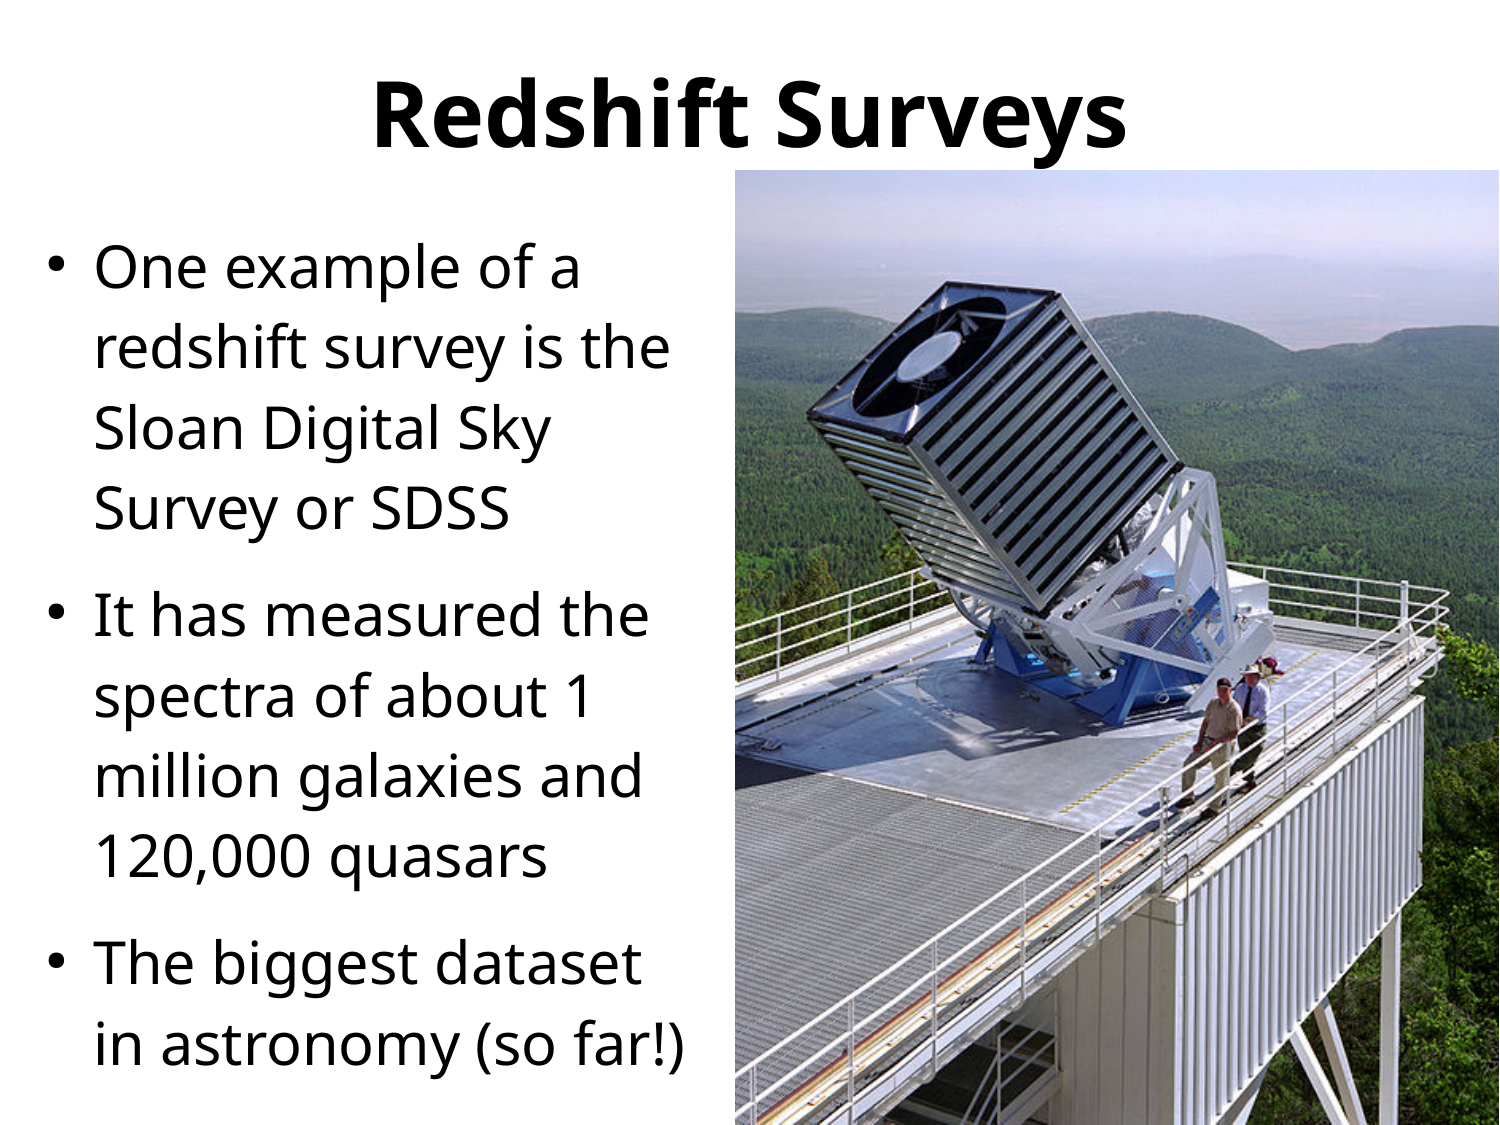

# Redshift Surveys
One example of a redshift survey is the Sloan Digital Sky Survey or SDSS
It has measured the spectra of about 1 million galaxies and 120,000 quasars
The biggest dataset in astronomy (so far!)